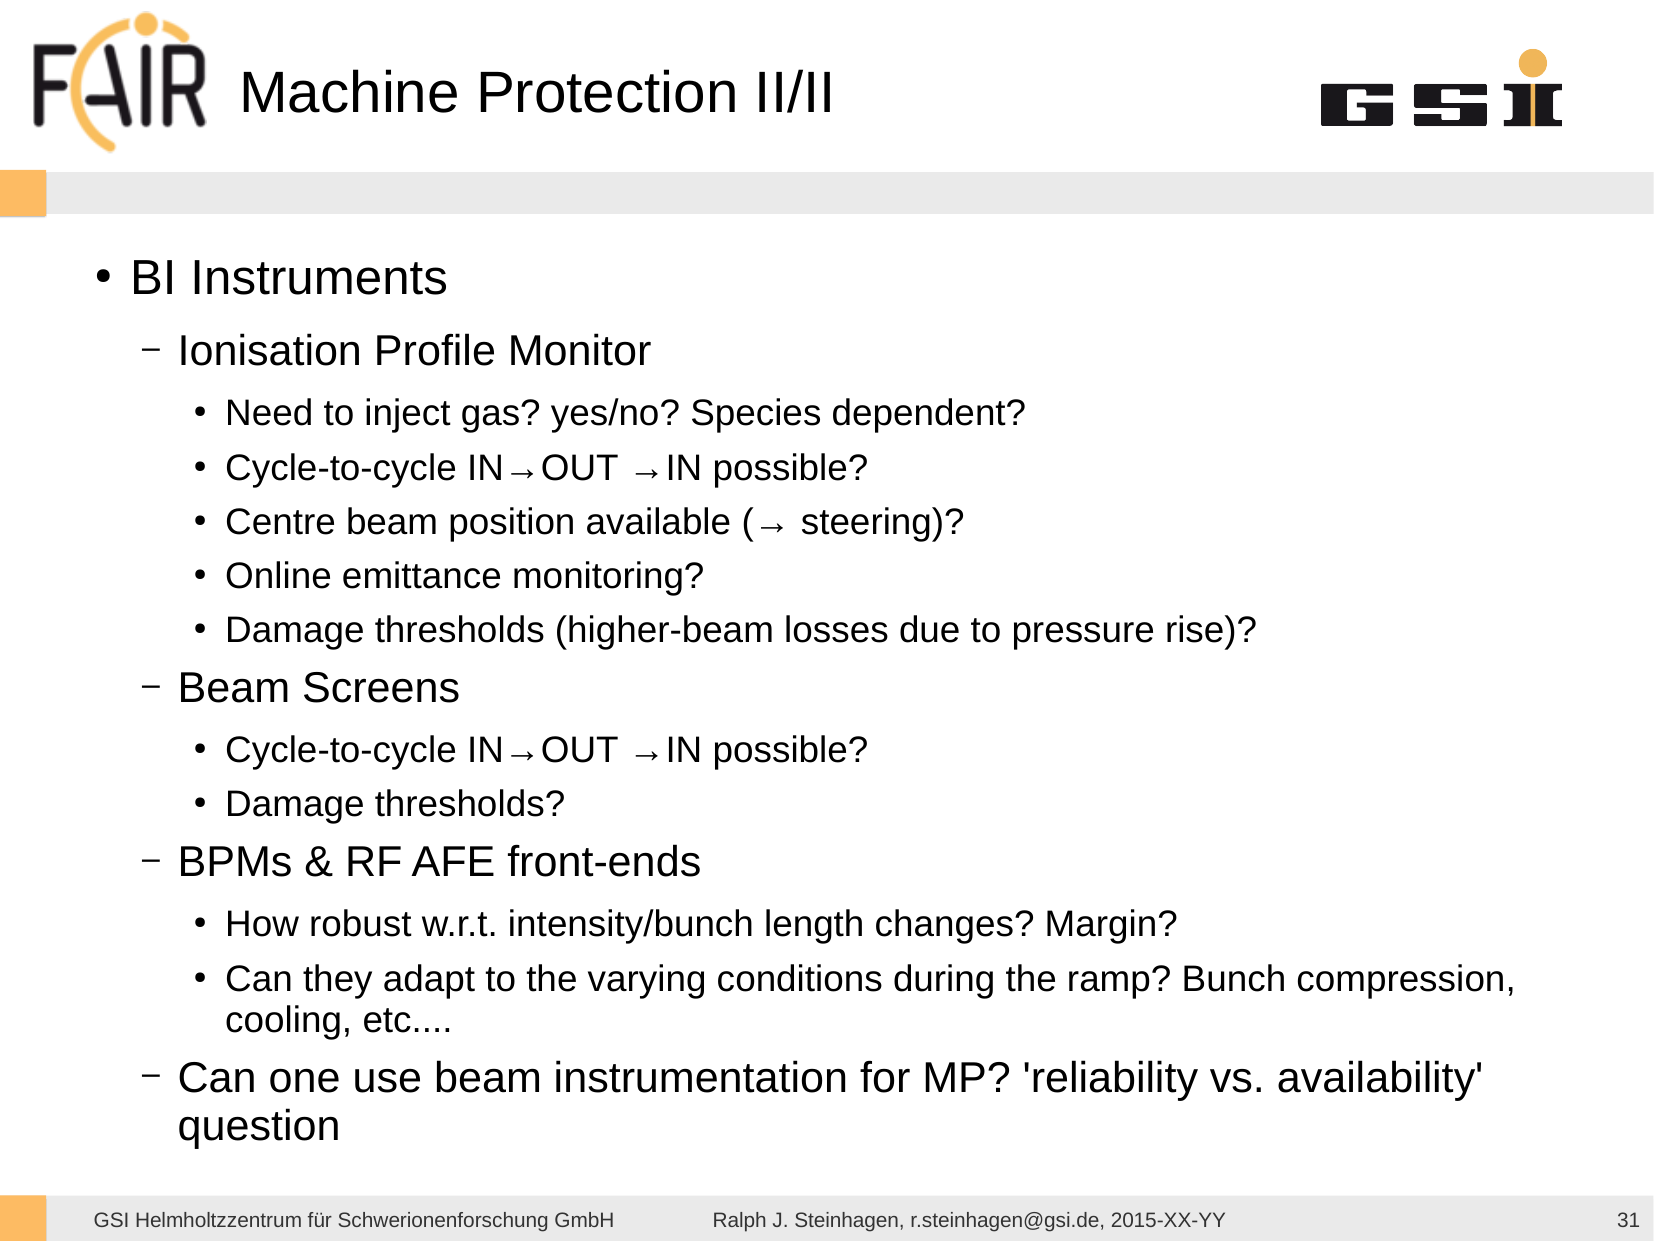

# Machine Protection II/II
BI Instruments
Ionisation Profile Monitor
Need to inject gas? yes/no? Species dependent?
Cycle-to-cycle IN→OUT →IN possible?
Centre beam position available (→ steering)?
Online emittance monitoring?
Damage thresholds (higher-beam losses due to pressure rise)?
Beam Screens
Cycle-to-cycle IN→OUT →IN possible?
Damage thresholds?
BPMs & RF AFE front-ends
How robust w.r.t. intensity/bunch length changes? Margin?
Can they adapt to the varying conditions during the ramp? Bunch compression, cooling, etc....
Can one use beam instrumentation for MP? 'reliability vs. availability' question